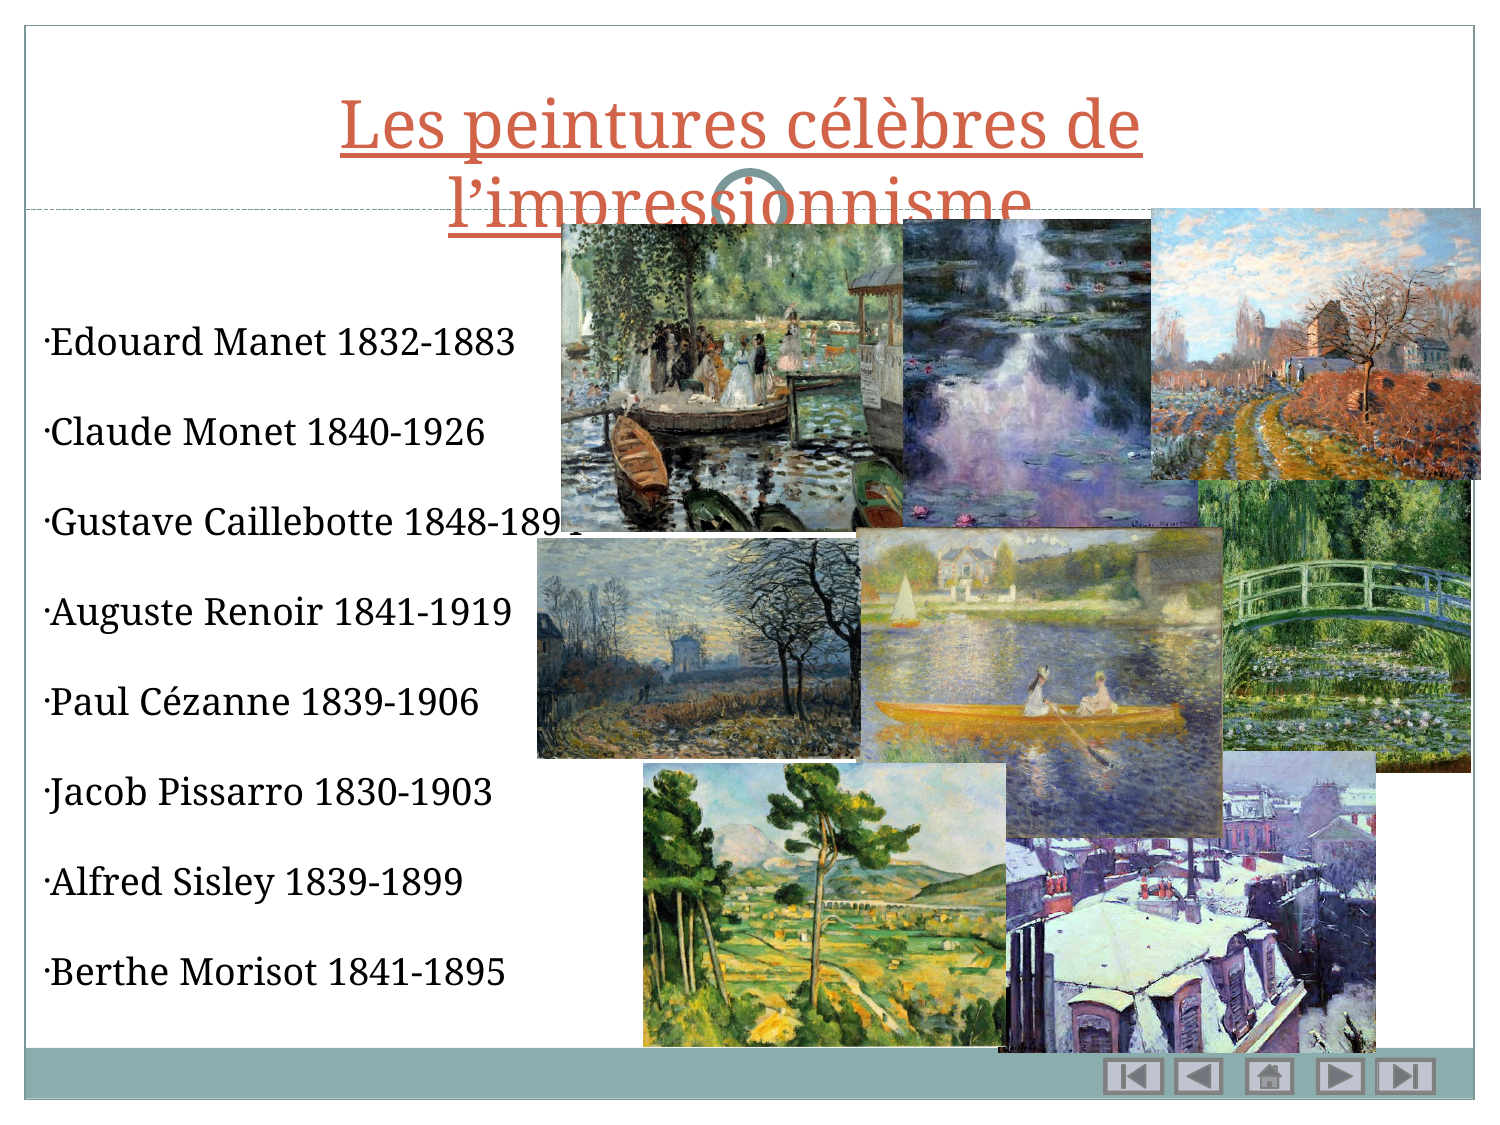

# Les peintures célèbres de l’impressionnisme
Edouard Manet 1832-1883
Claude Monet 1840-1926
Gustave Caillebotte 1848-1894
Auguste Renoir 1841-1919
Paul Cézanne 1839-1906
Jacob Pissarro 1830-1903
Alfred Sisley 1839-1899
Berthe Morisot 1841-1895